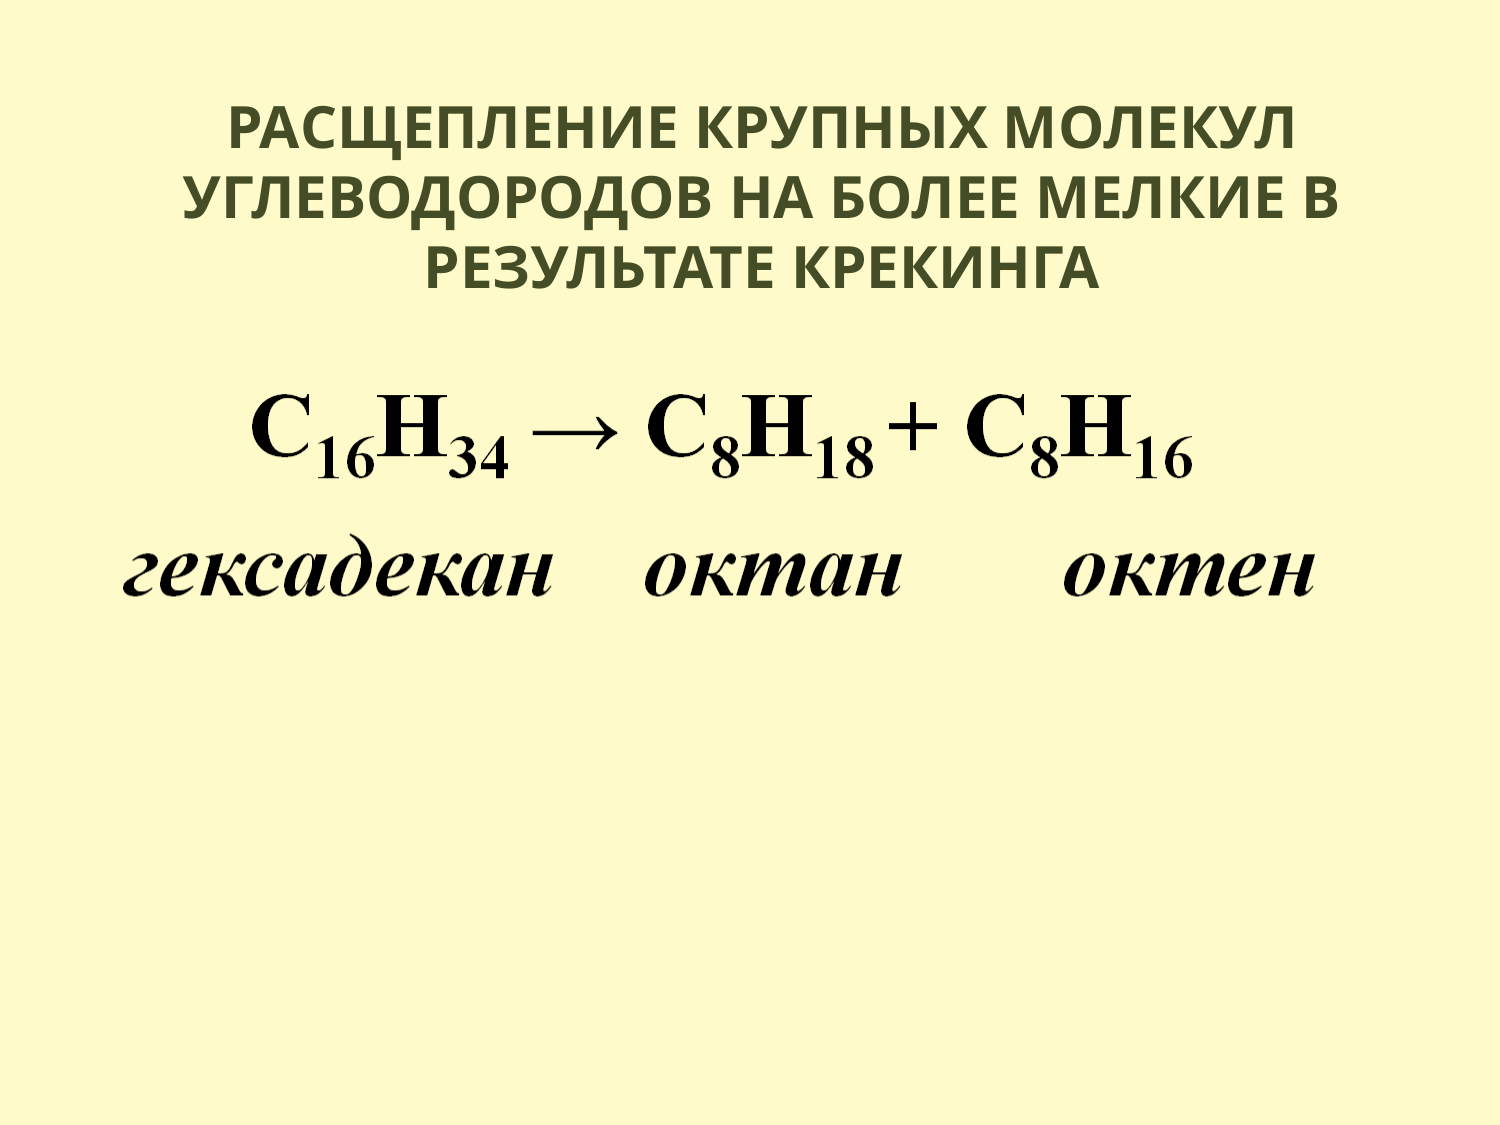

# расщепление крупных молекул углеводородов на более мелкие в результате крекинга